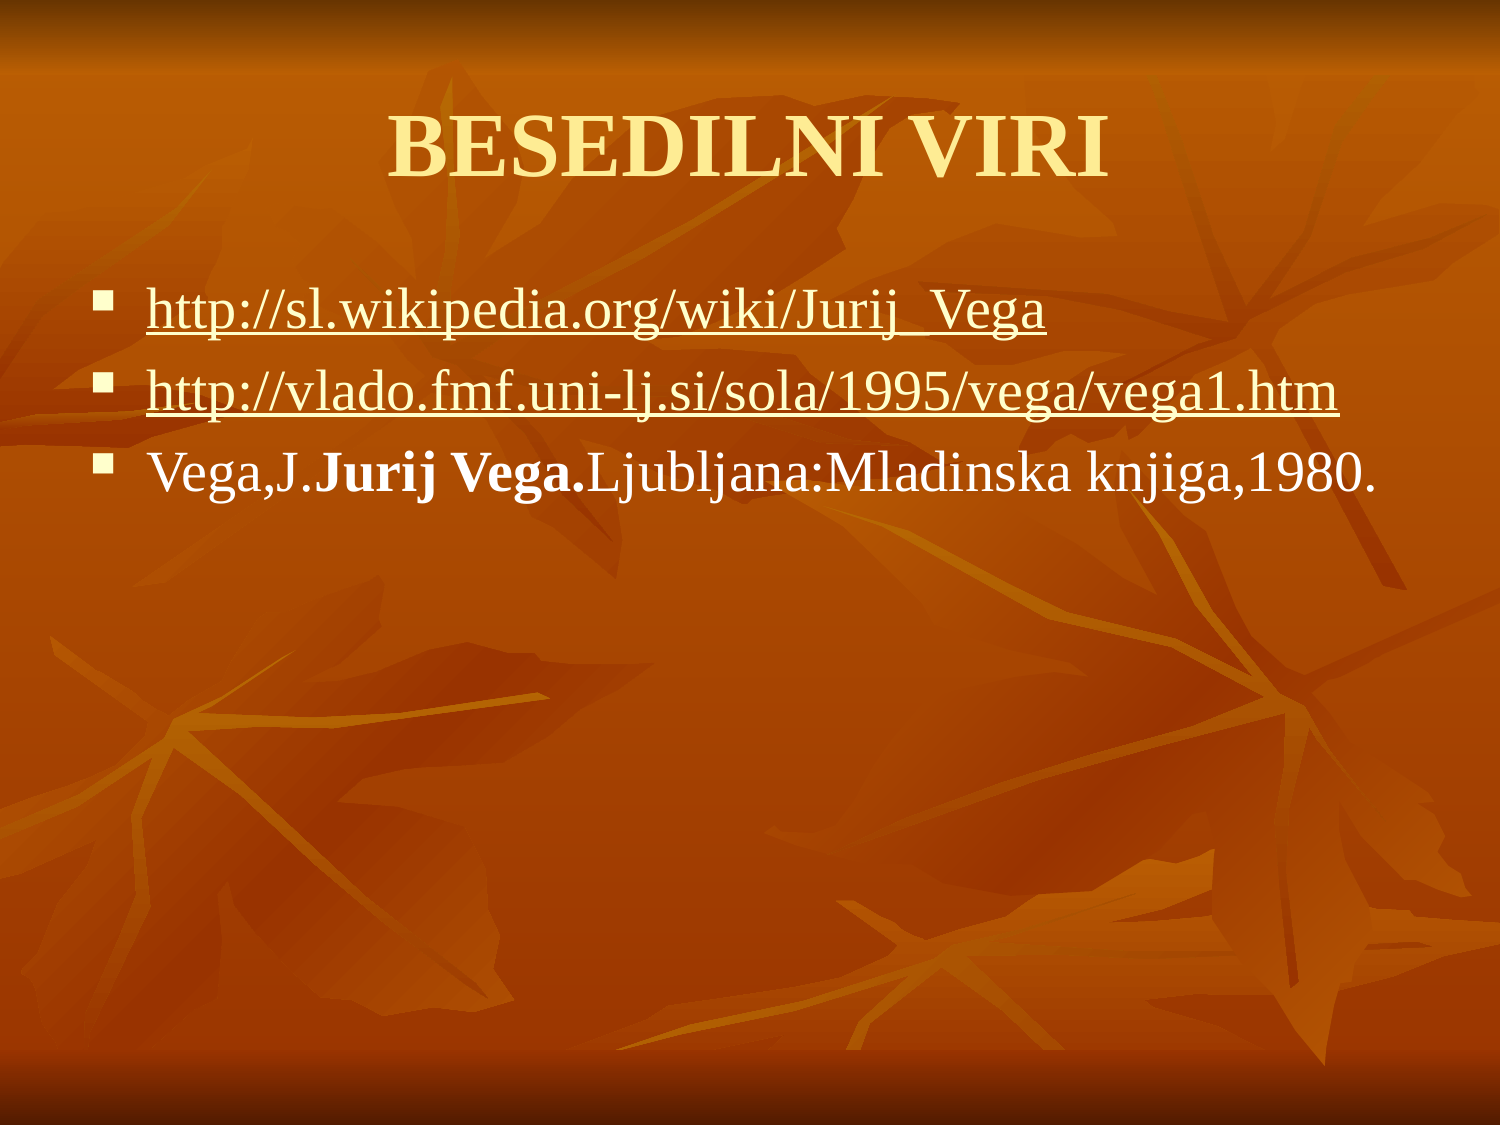

# BESEDILNI VIRI
http://sl.wikipedia.org/wiki/Jurij_Vega
http://vlado.fmf.uni-lj.si/sola/1995/vega/vega1.htm
Vega,J.Jurij Vega.Ljubljana:Mladinska knjiga,1980.